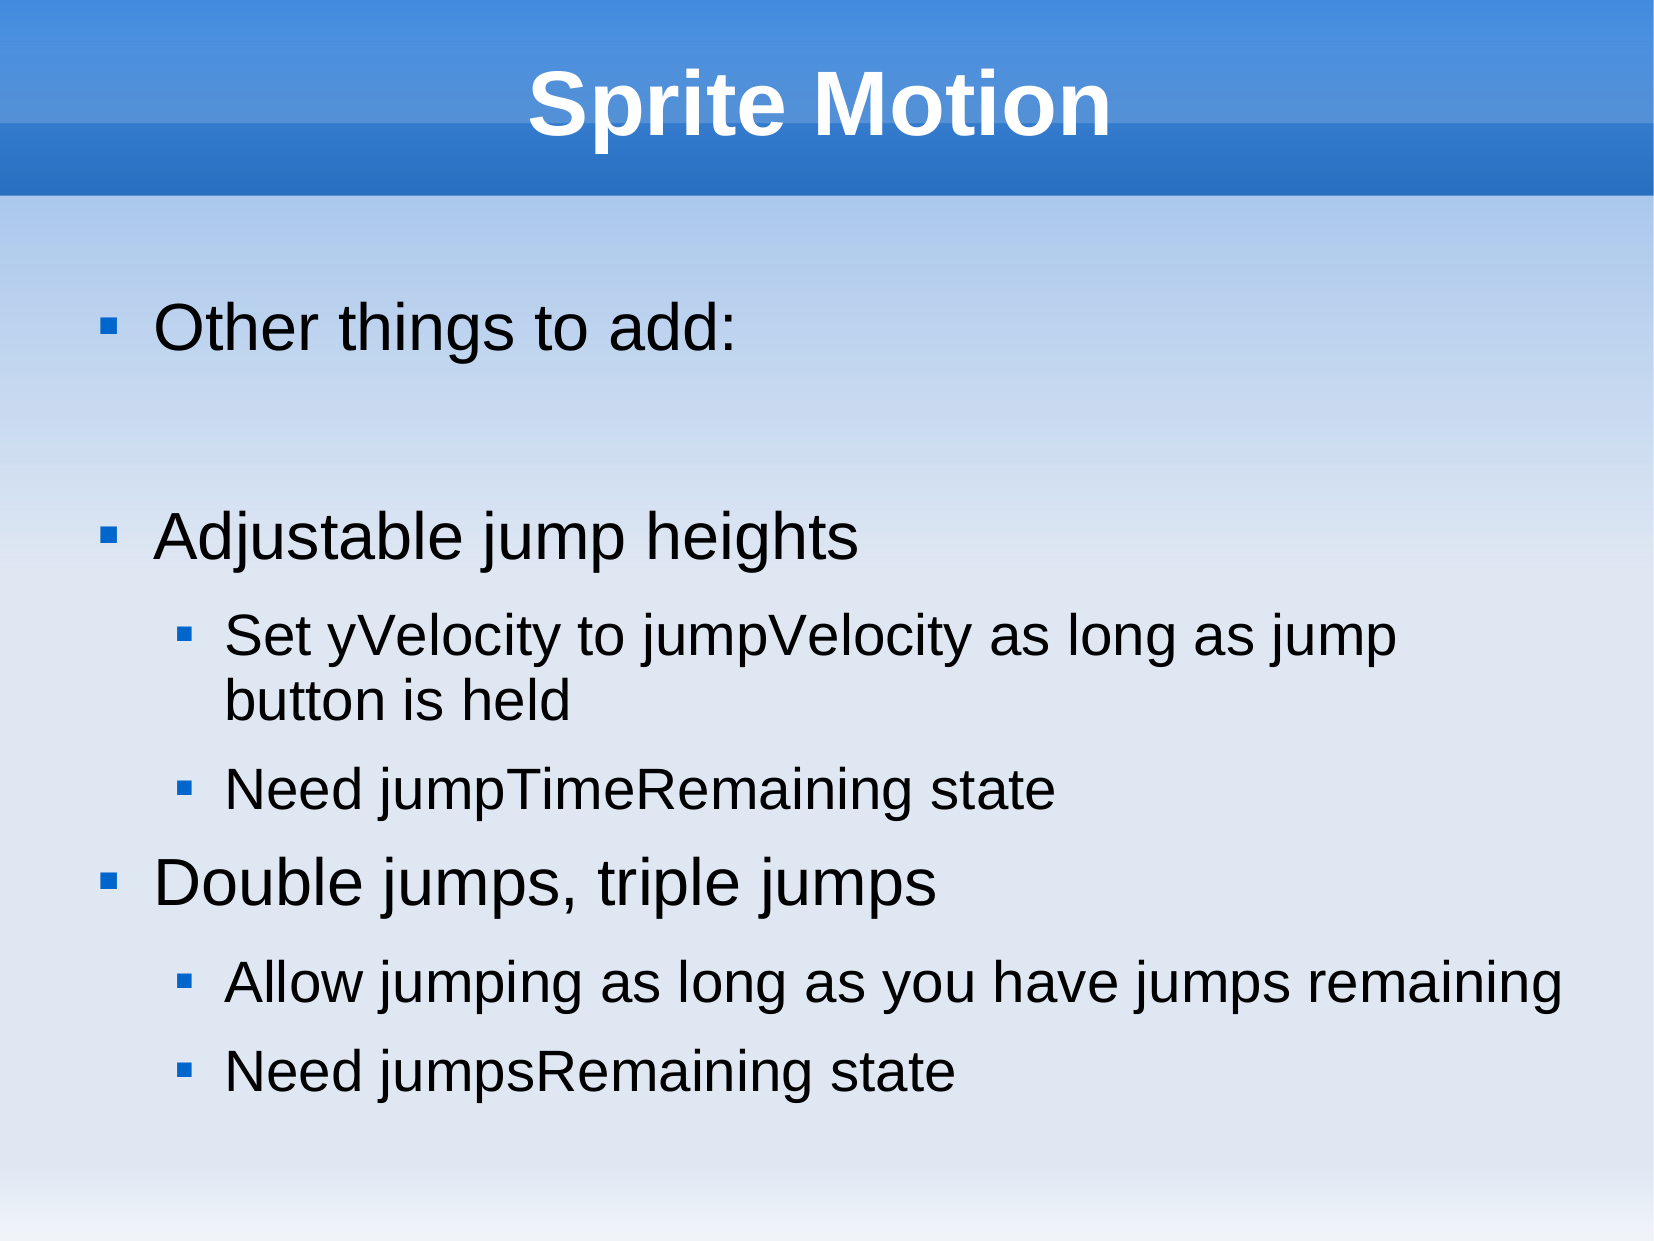

# Sprite Motion
Other things to add:
Adjustable jump heights
Set yVelocity to jumpVelocity as long as jump button is held
Need jumpTimeRemaining state
Double jumps, triple jumps
Allow jumping as long as you have jumps remaining
Need jumpsRemaining state